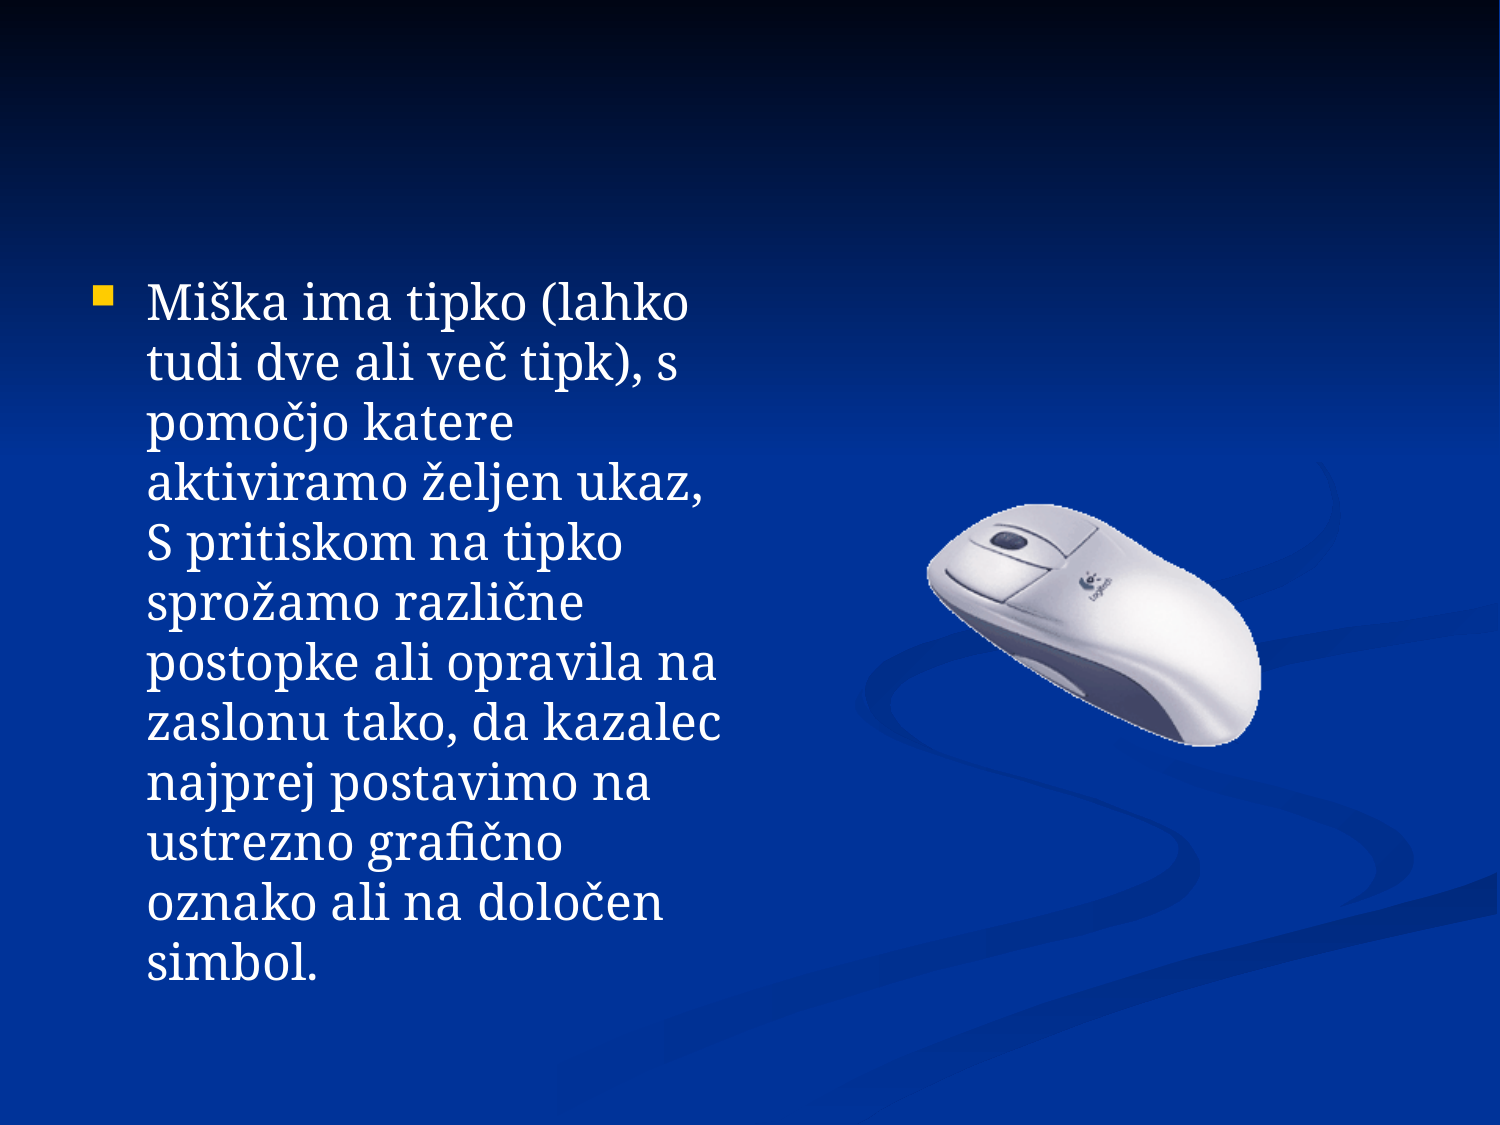

#
Miška ima tipko (lahko tudi dve ali več tipk), s pomočjo katere aktiviramo željen ukaz, S pritiskom na tipko sprožamo različne postopke ali opravila na zaslonu tako, da kazalec najprej postavimo na ustrezno grafično oznako ali na določen simbol.